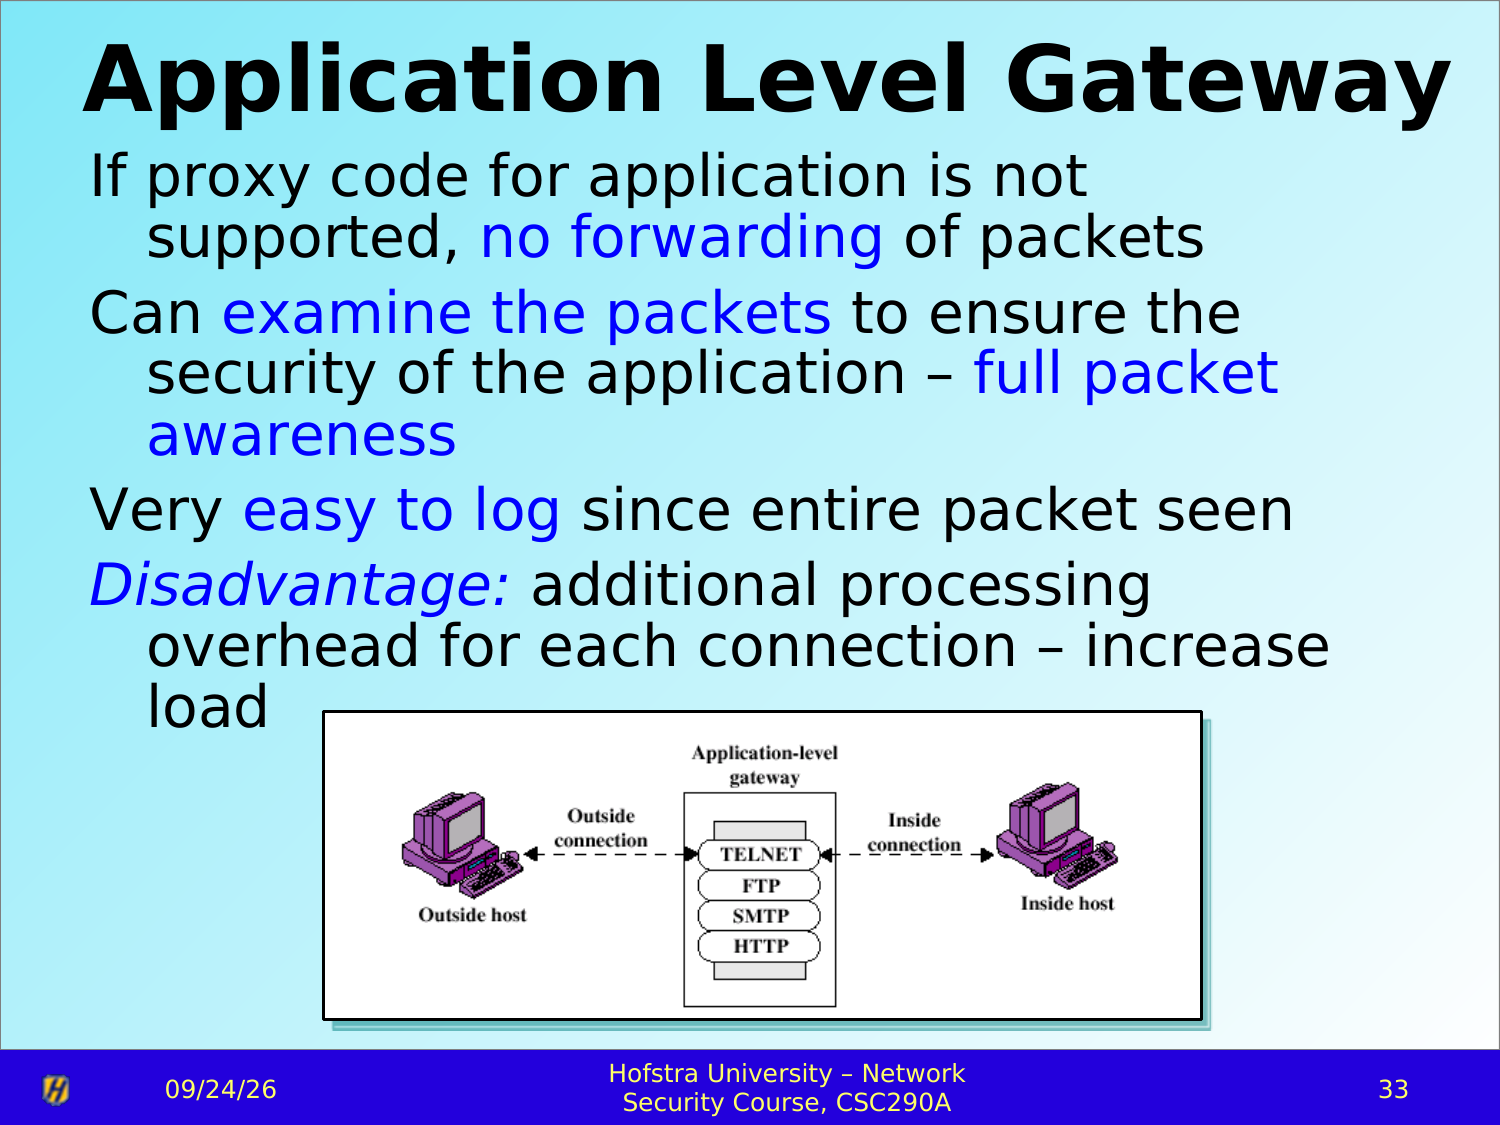

# Application Level Gateway
If proxy code for application is not supported, no forwarding of packets
Can examine the packets to ensure the security of the application – full packet awareness
Very easy to log since entire packet seen
Disadvantage: additional processing overhead for each connection – increase load
33